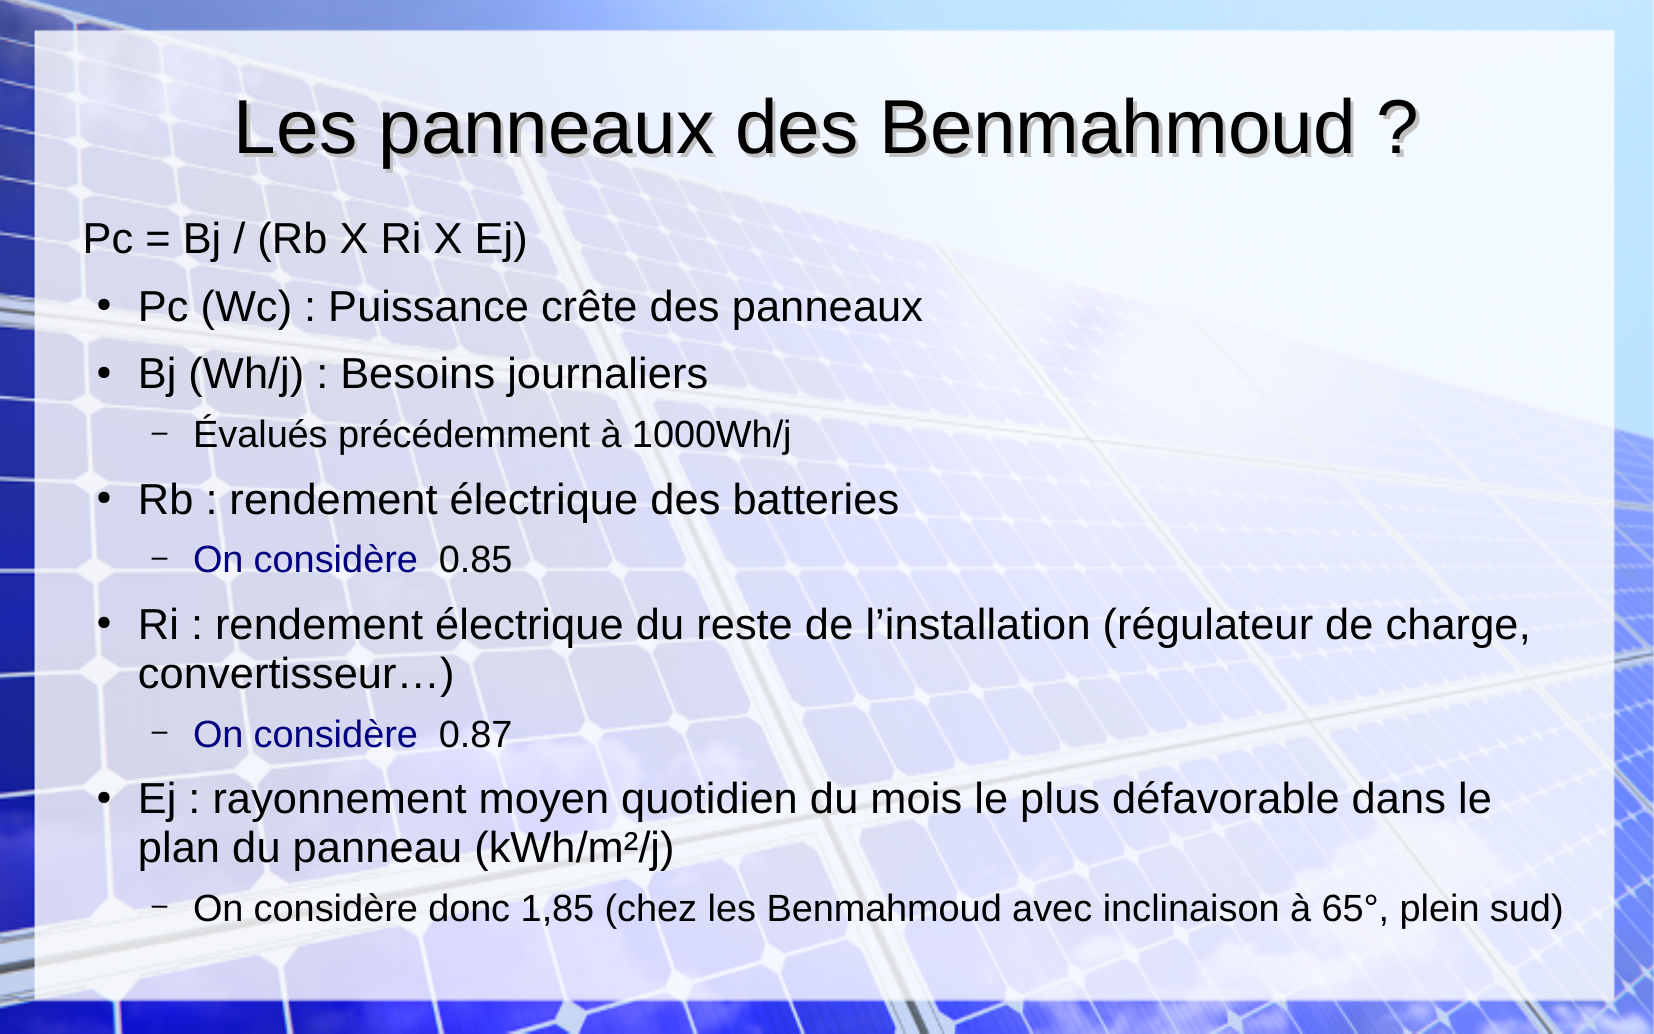

# Les panneaux des Benmahmoud ?
Pc = Bj / (Rb X Ri X Ej)
Pc (Wc) : Puissance crête des panneaux
Bj (Wh/j) : Besoins journaliers
Évalués précédemment à 1000Wh/j
Rb : rendement électrique des batteries
On considère 0.85
Ri : rendement électrique du reste de l’installation (régulateur de charge, convertisseur…)
On considère 0.87
Ej : rayonnement moyen quotidien du mois le plus défavorable dans le plan du panneau (kWh/m²/j)
On considère donc 1,85 (chez les Benmahmoud avec inclinaison à 65°, plein sud)